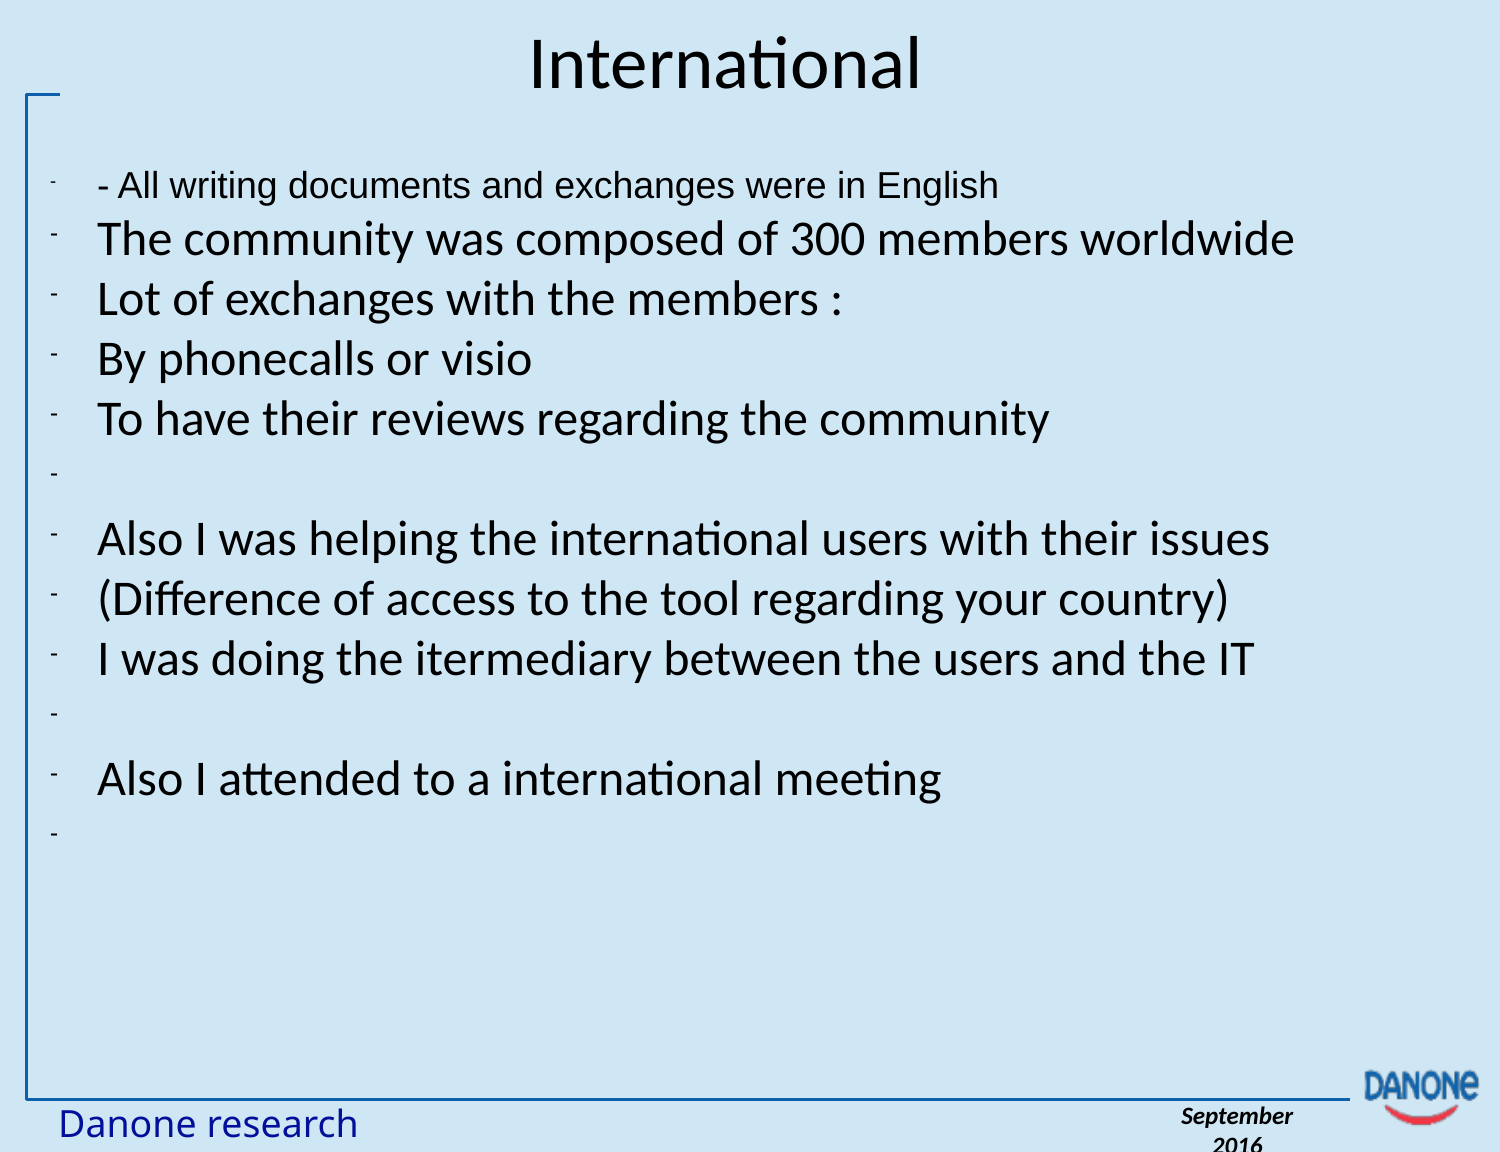

International
- All writing documents and exchanges were in English
The community was composed of 300 members worldwide
Lot of exchanges with the members :
By phonecalls or visio
To have their reviews regarding the community
Also I was helping the international users with their issues
(Difference of access to the tool regarding your country)
I was doing the itermediary between the users and the IT
Also I attended to a international meeting
Danone research
September 2016